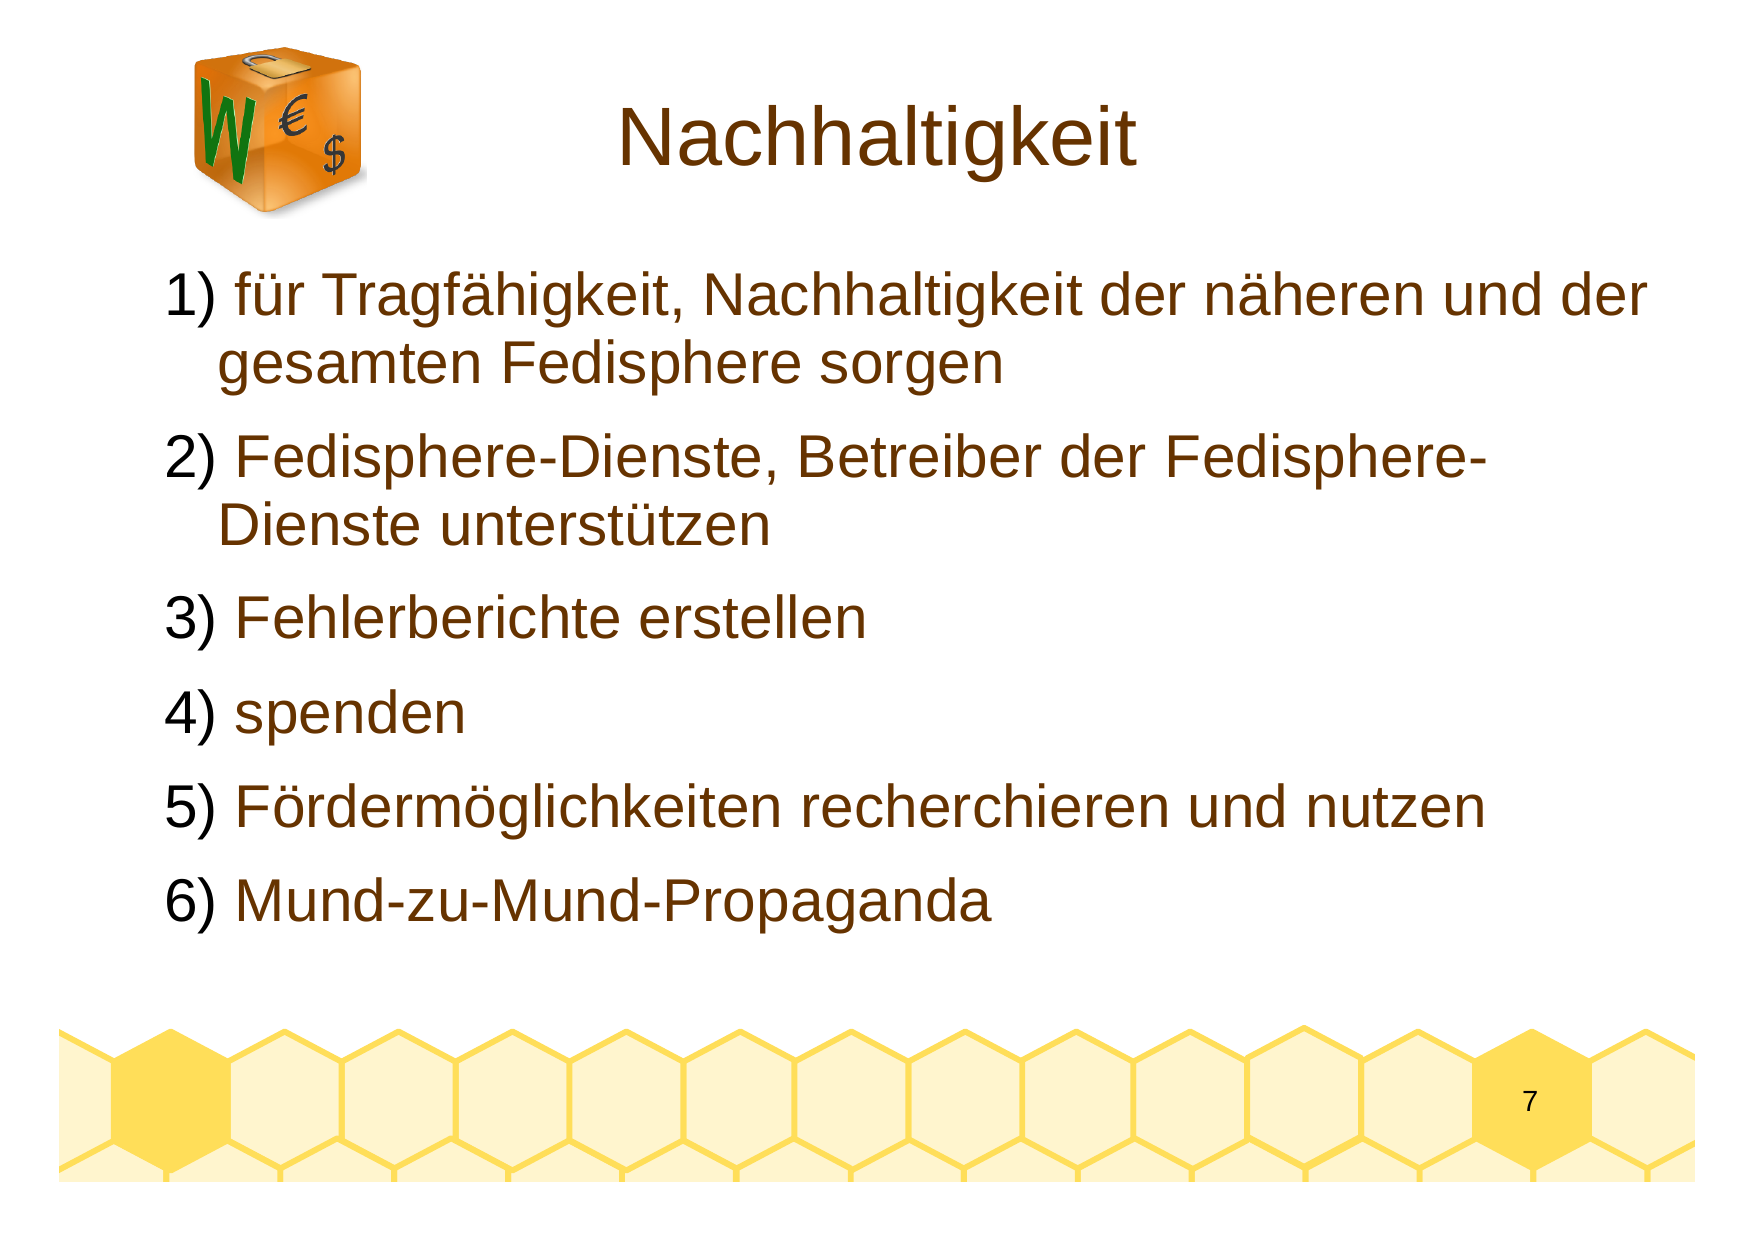

# Nachhaltigkeit
 für Tragfähigkeit, Nachhaltigkeit der näheren und der gesamten Fedisphere sorgen
 Fedisphere-Dienste, Betreiber der Fedisphere-Dienste unterstützen
 Fehlerberichte erstellen
 spenden
 Fördermöglichkeiten recherchieren und nutzen
 Mund-zu-Mund-Propaganda